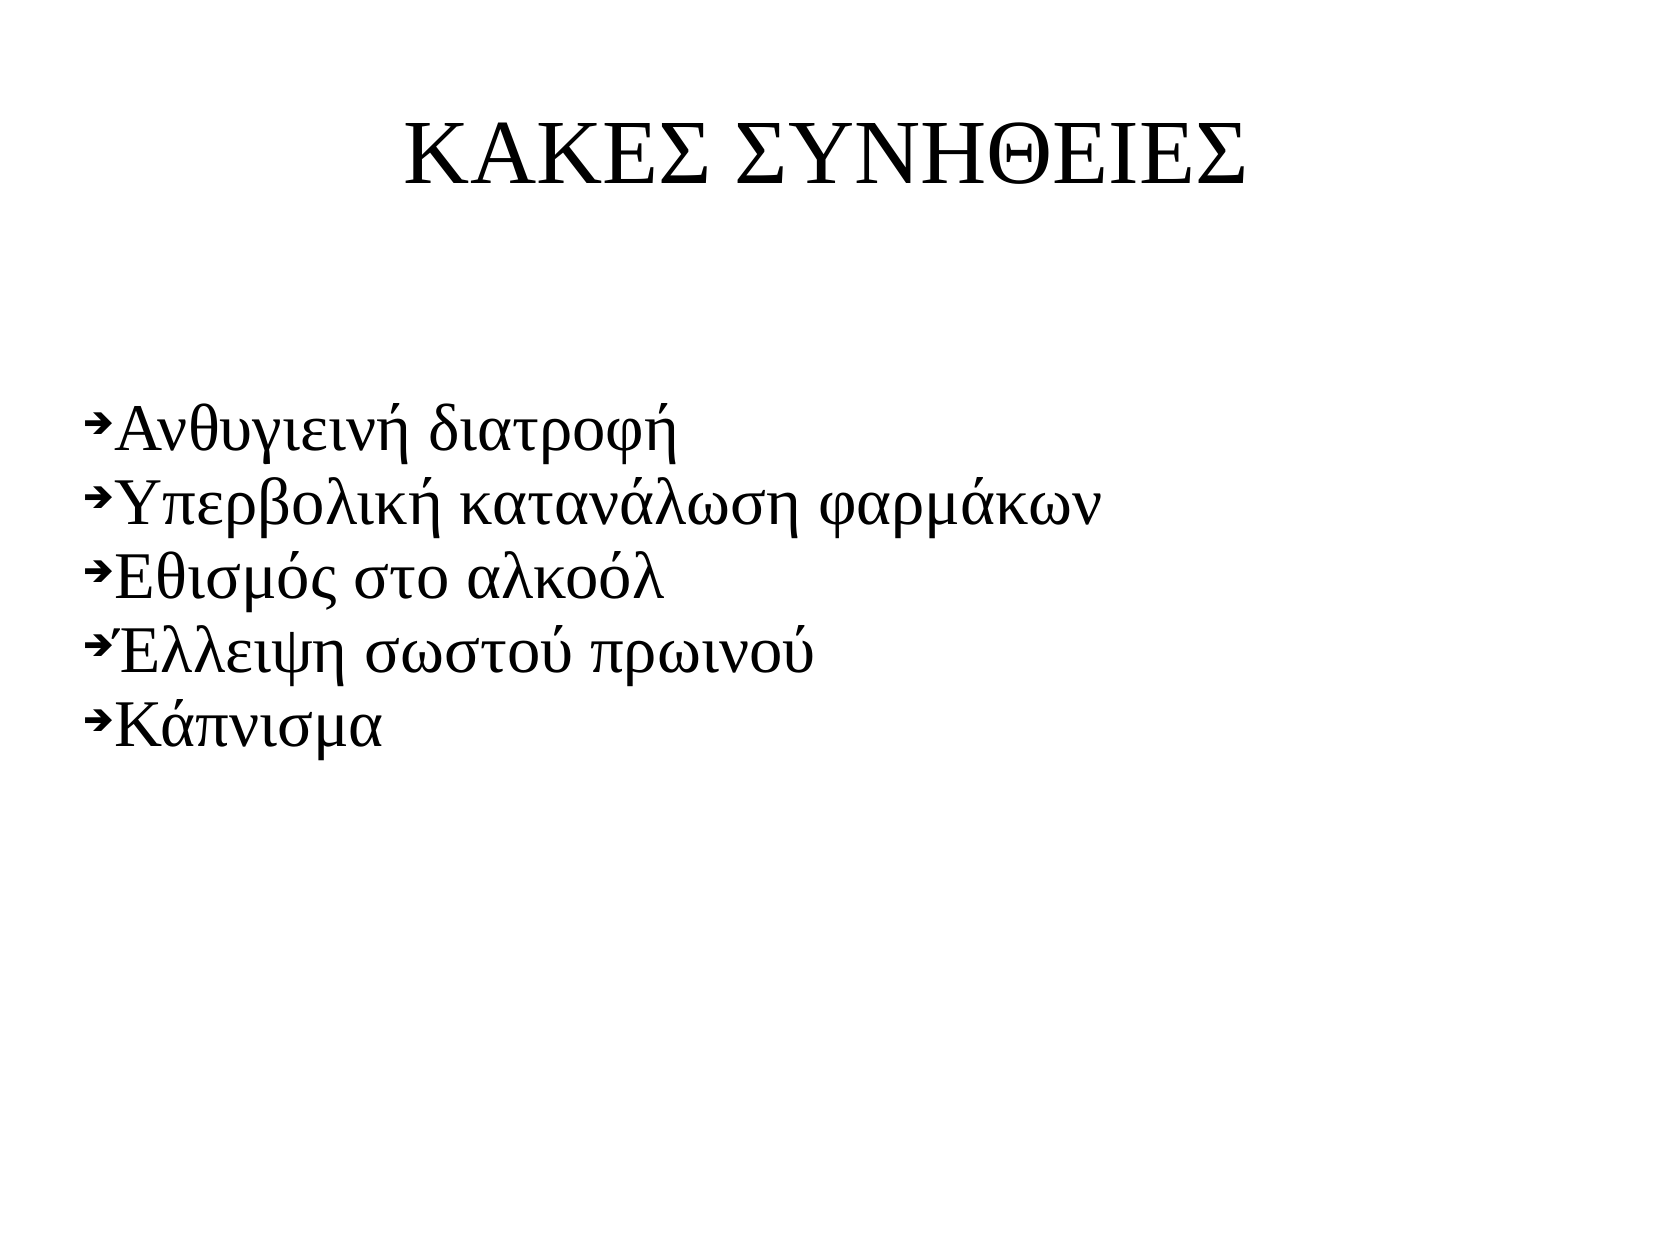

# KAΚΕΣ ΣΥΝΗΘΕΙΕΣ
Ανθυγιεινή διατροφή
Υπερβολική κατανάλωση φαρμάκων
Εθισμός στο αλκοόλ
Έλλειψη σωστού πρωινού
Κάπνισμα